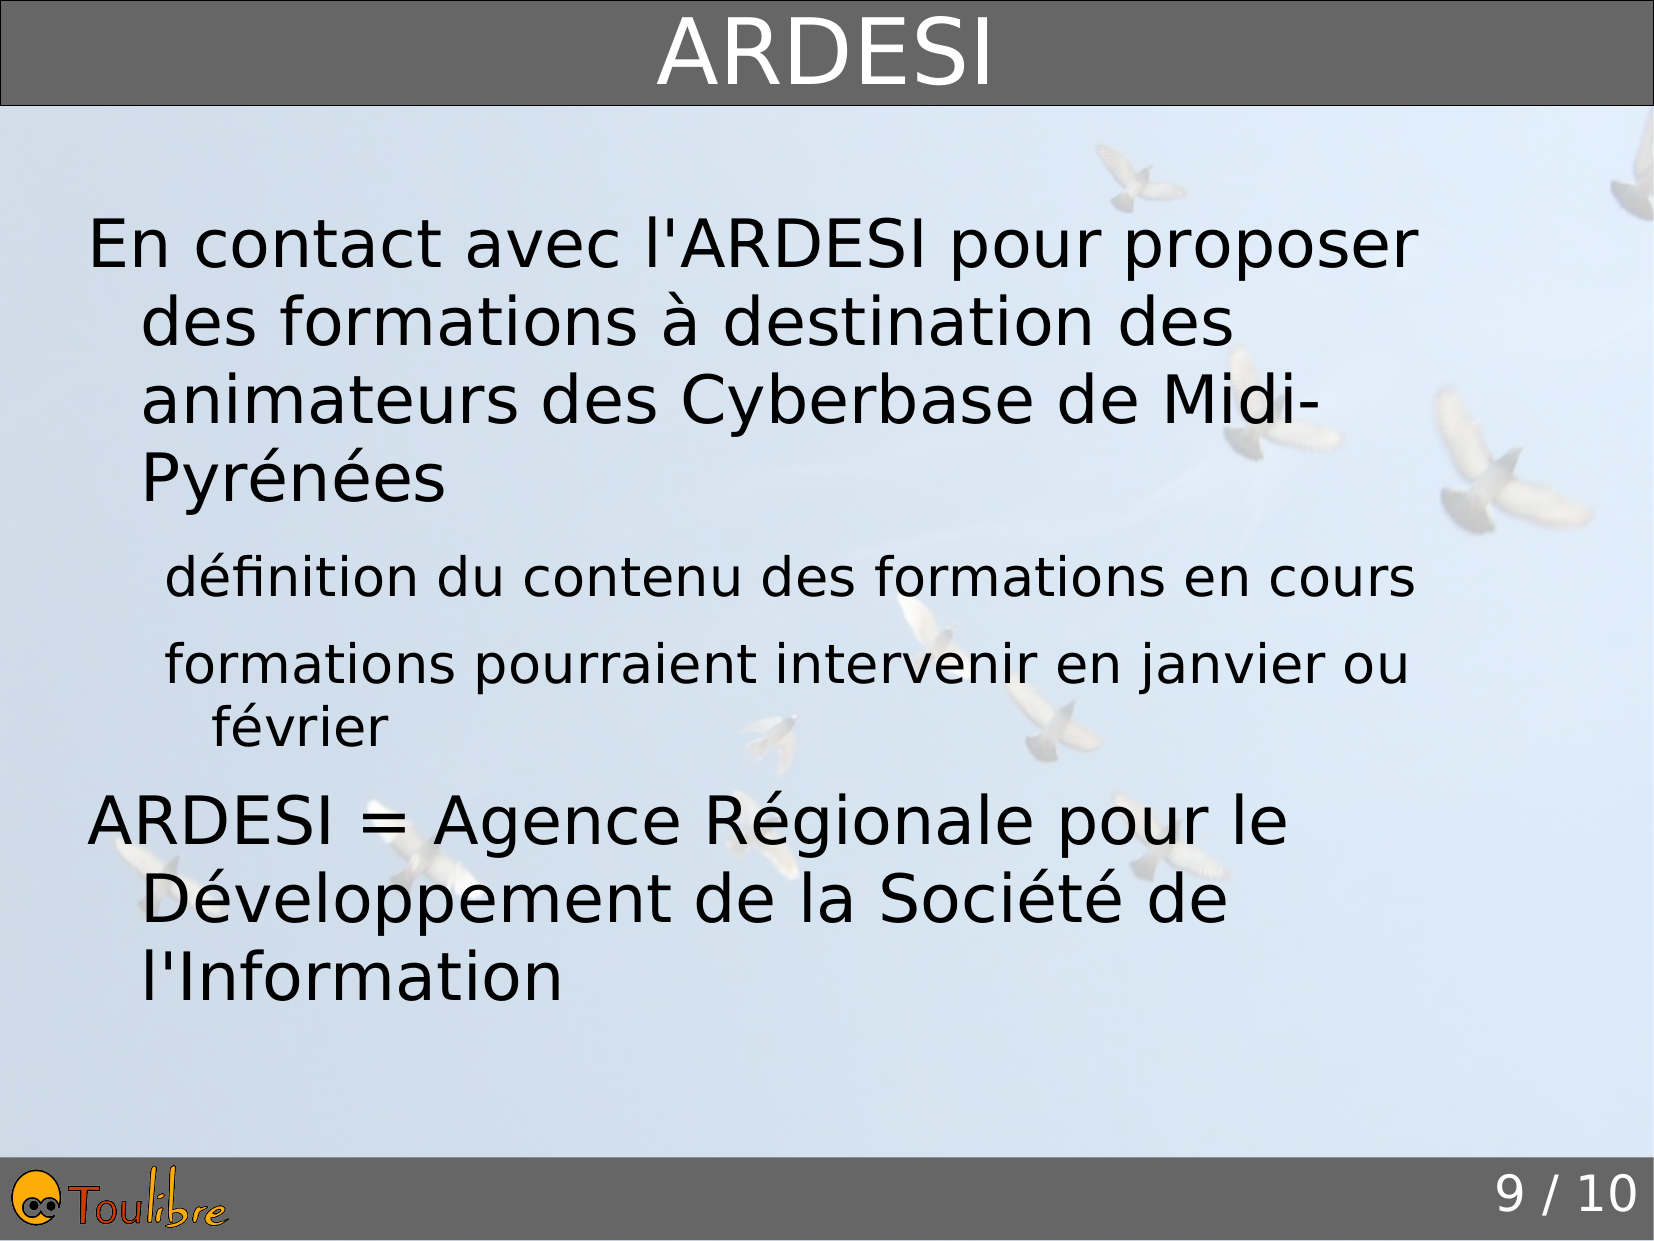

# ARDESI
En contact avec l'ARDESI pour proposer des formations à destination des animateurs des Cyberbase de Midi-Pyrénées
définition du contenu des formations en cours
formations pourraient intervenir en janvier ou février
ARDESI = Agence Régionale pour le Développement de la Société de l'Information